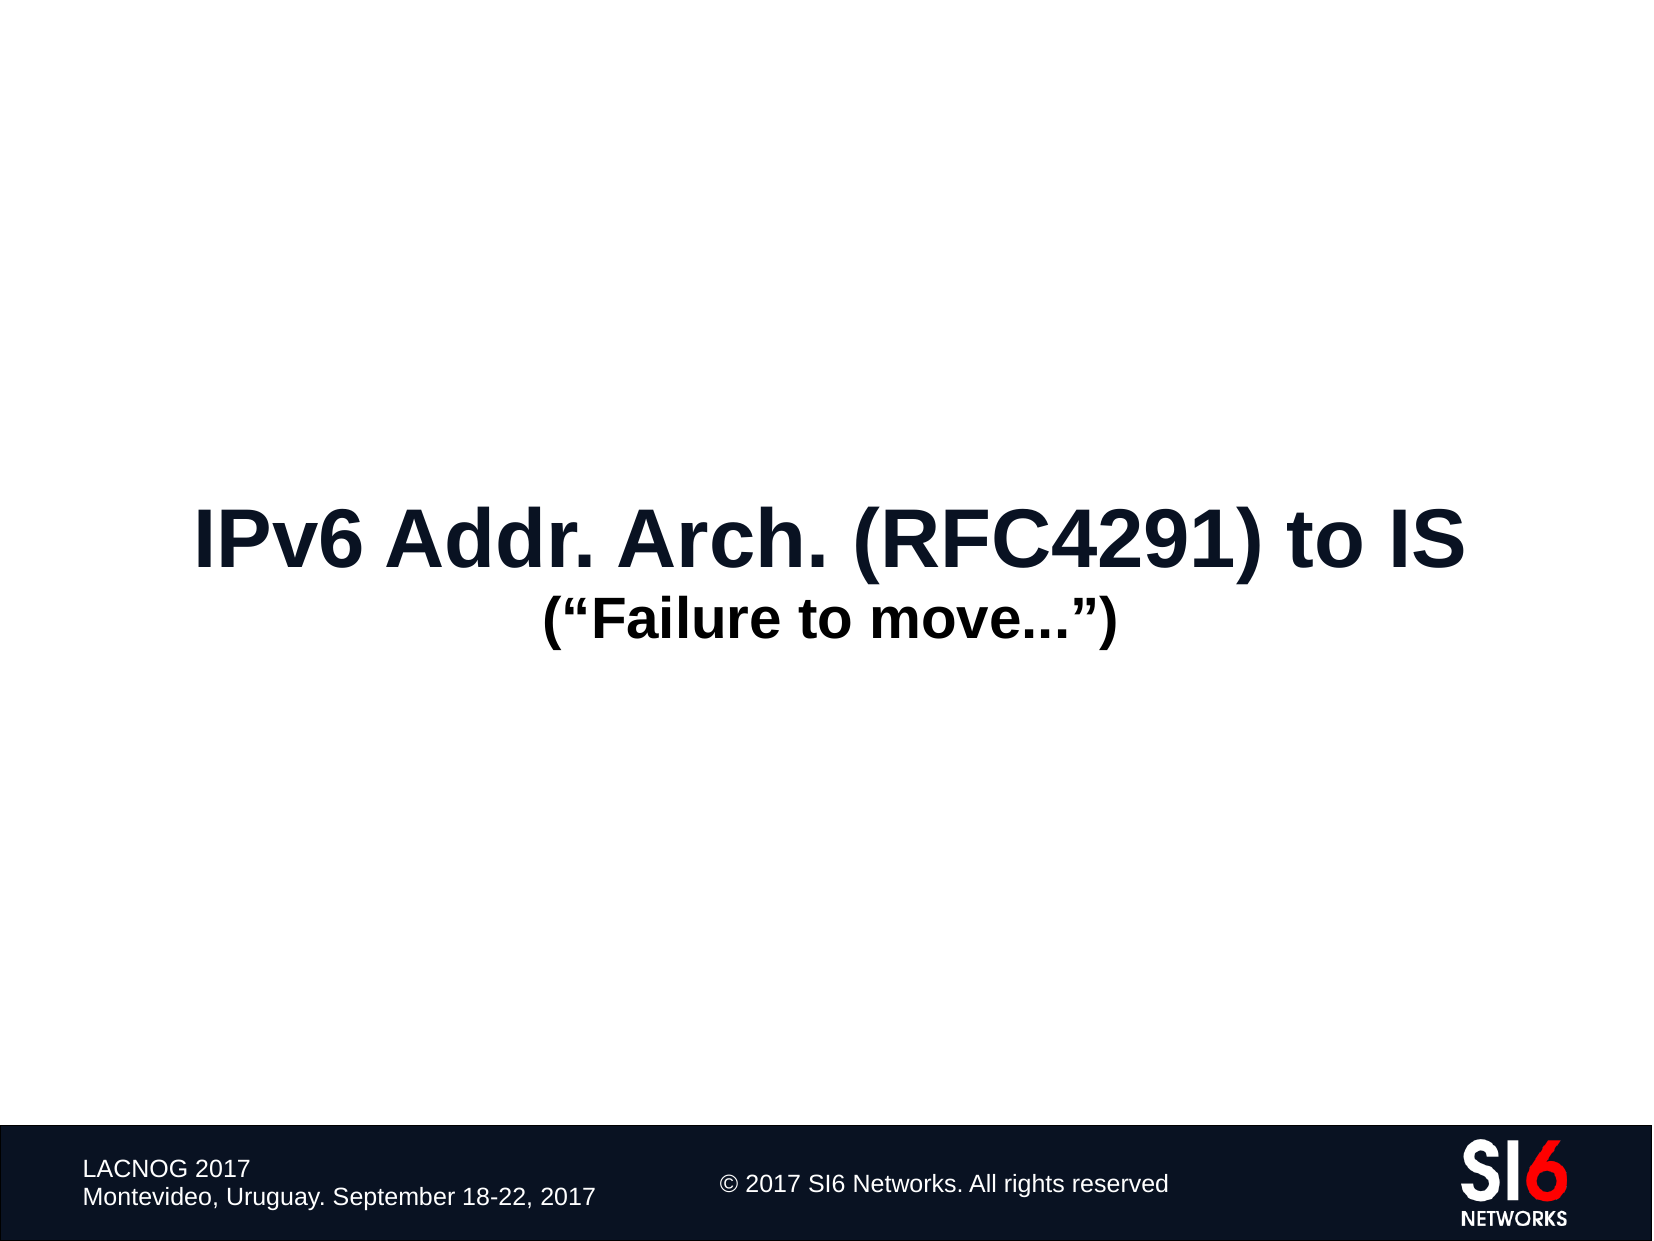

# IPv6 Addr. Arch. (RFC4291) to IS (“Failure to move...”)
35